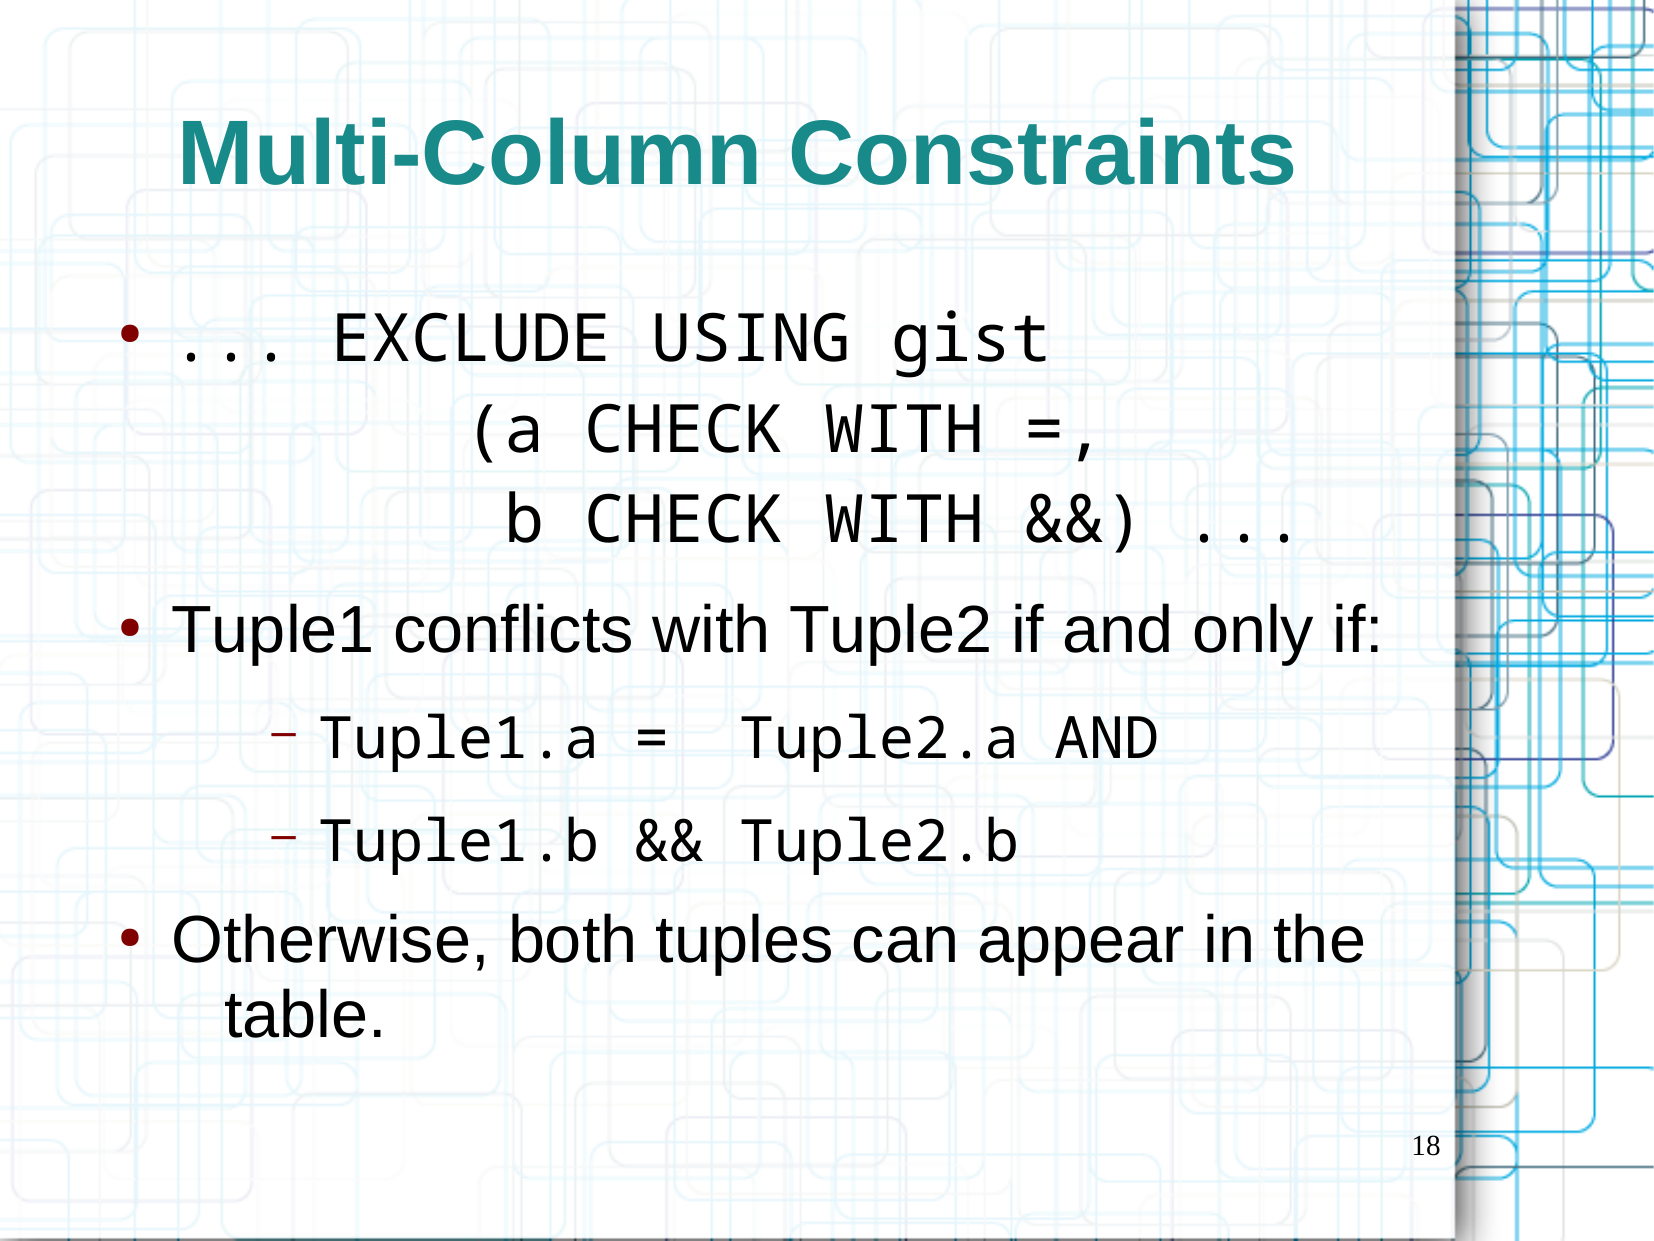

# Multi-Column Constraints
... EXCLUDE USING gist
 (a CHECK WITH =,
 b CHECK WITH &&) ...
Tuple1 conflicts with Tuple2 if and only if:
Tuple1.a = Tuple2.a AND
Tuple1.b && Tuple2.b
Otherwise, both tuples can appear in the table.
18